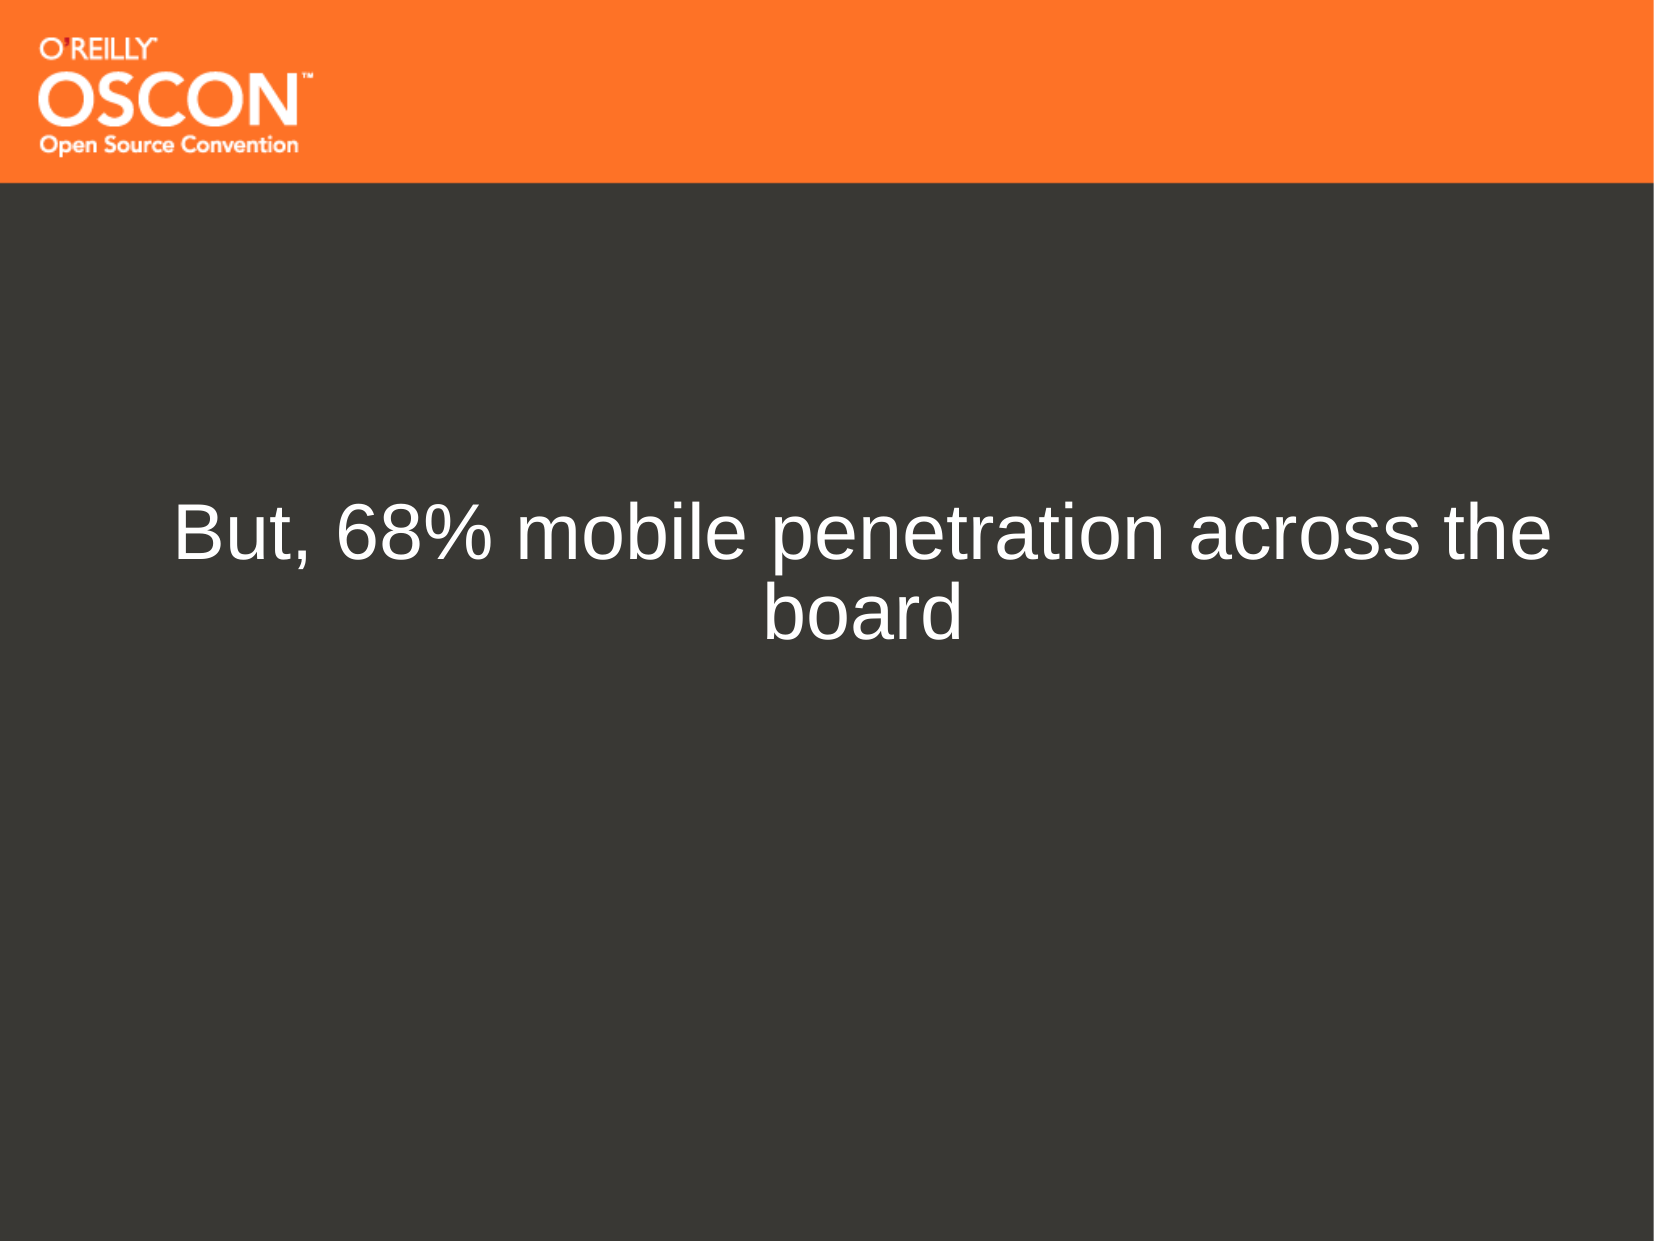

#
But, 68% mobile penetration across the board